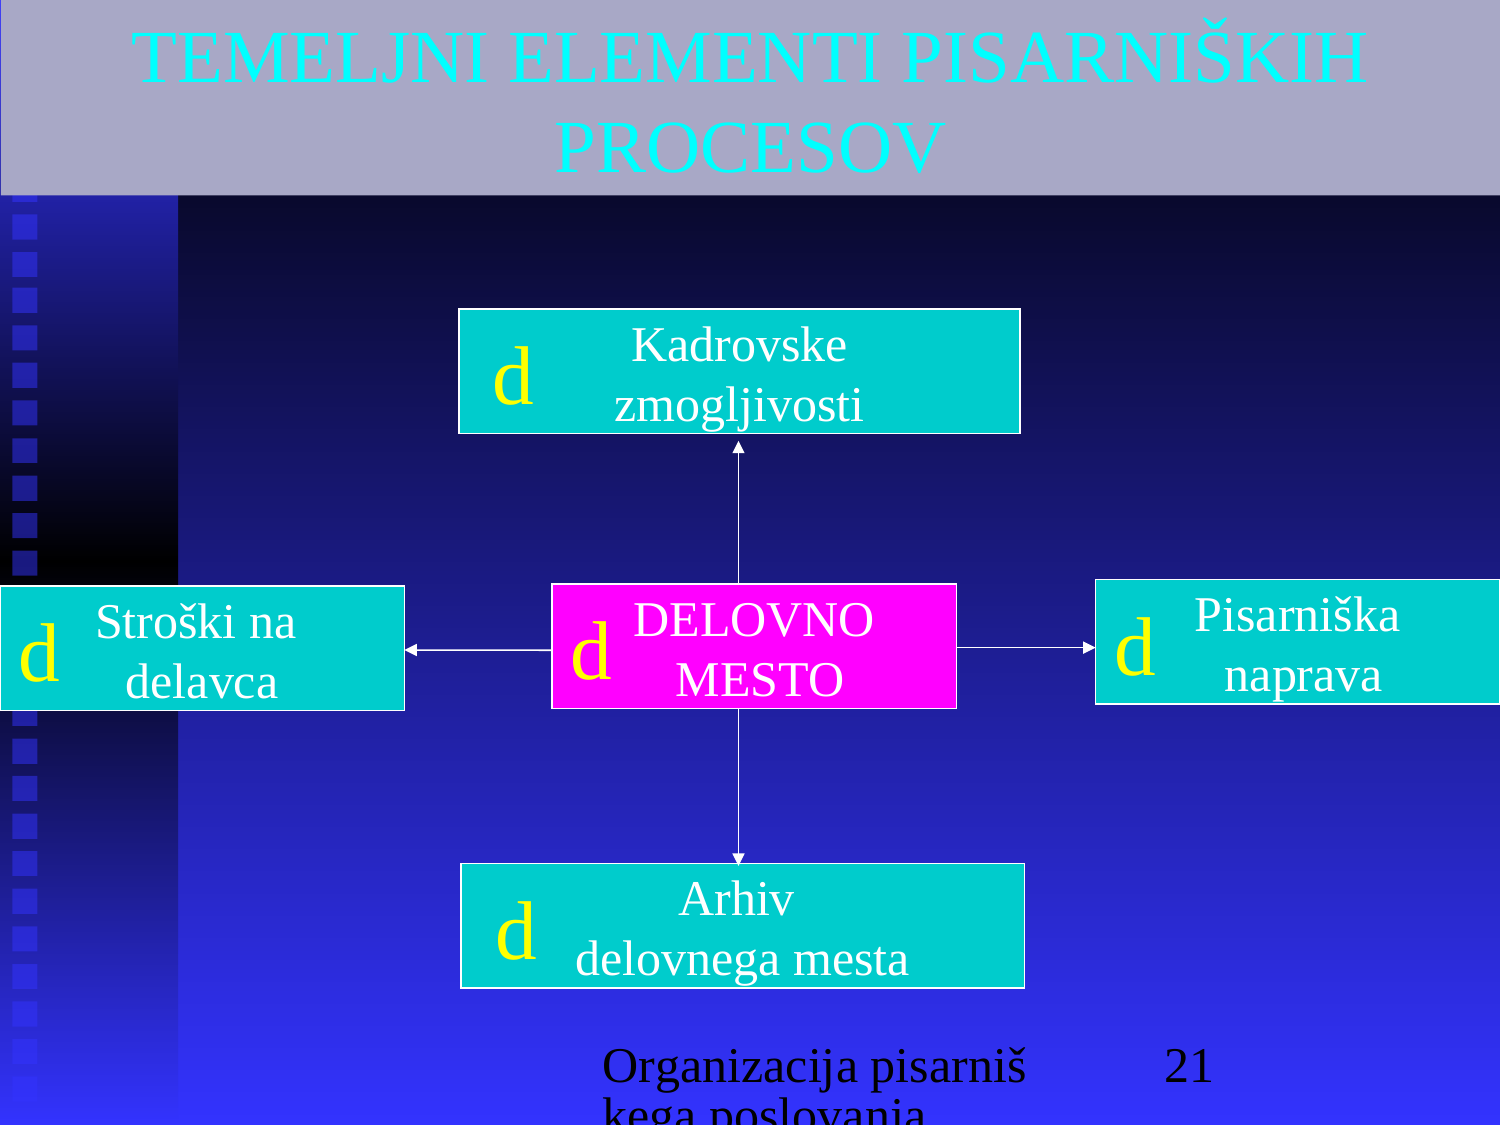

TEMELJNI ELEMENTI PISARNIŠKIH PROCESOV
Kadrovske
zmogljivosti
d
Pisarniška
 naprava
d
DELOVNO
 MESTO
d
Stroški na
delavca
d
Arhiv
delovnega mesta
d
Organizacija pisarniškega poslovanja
21